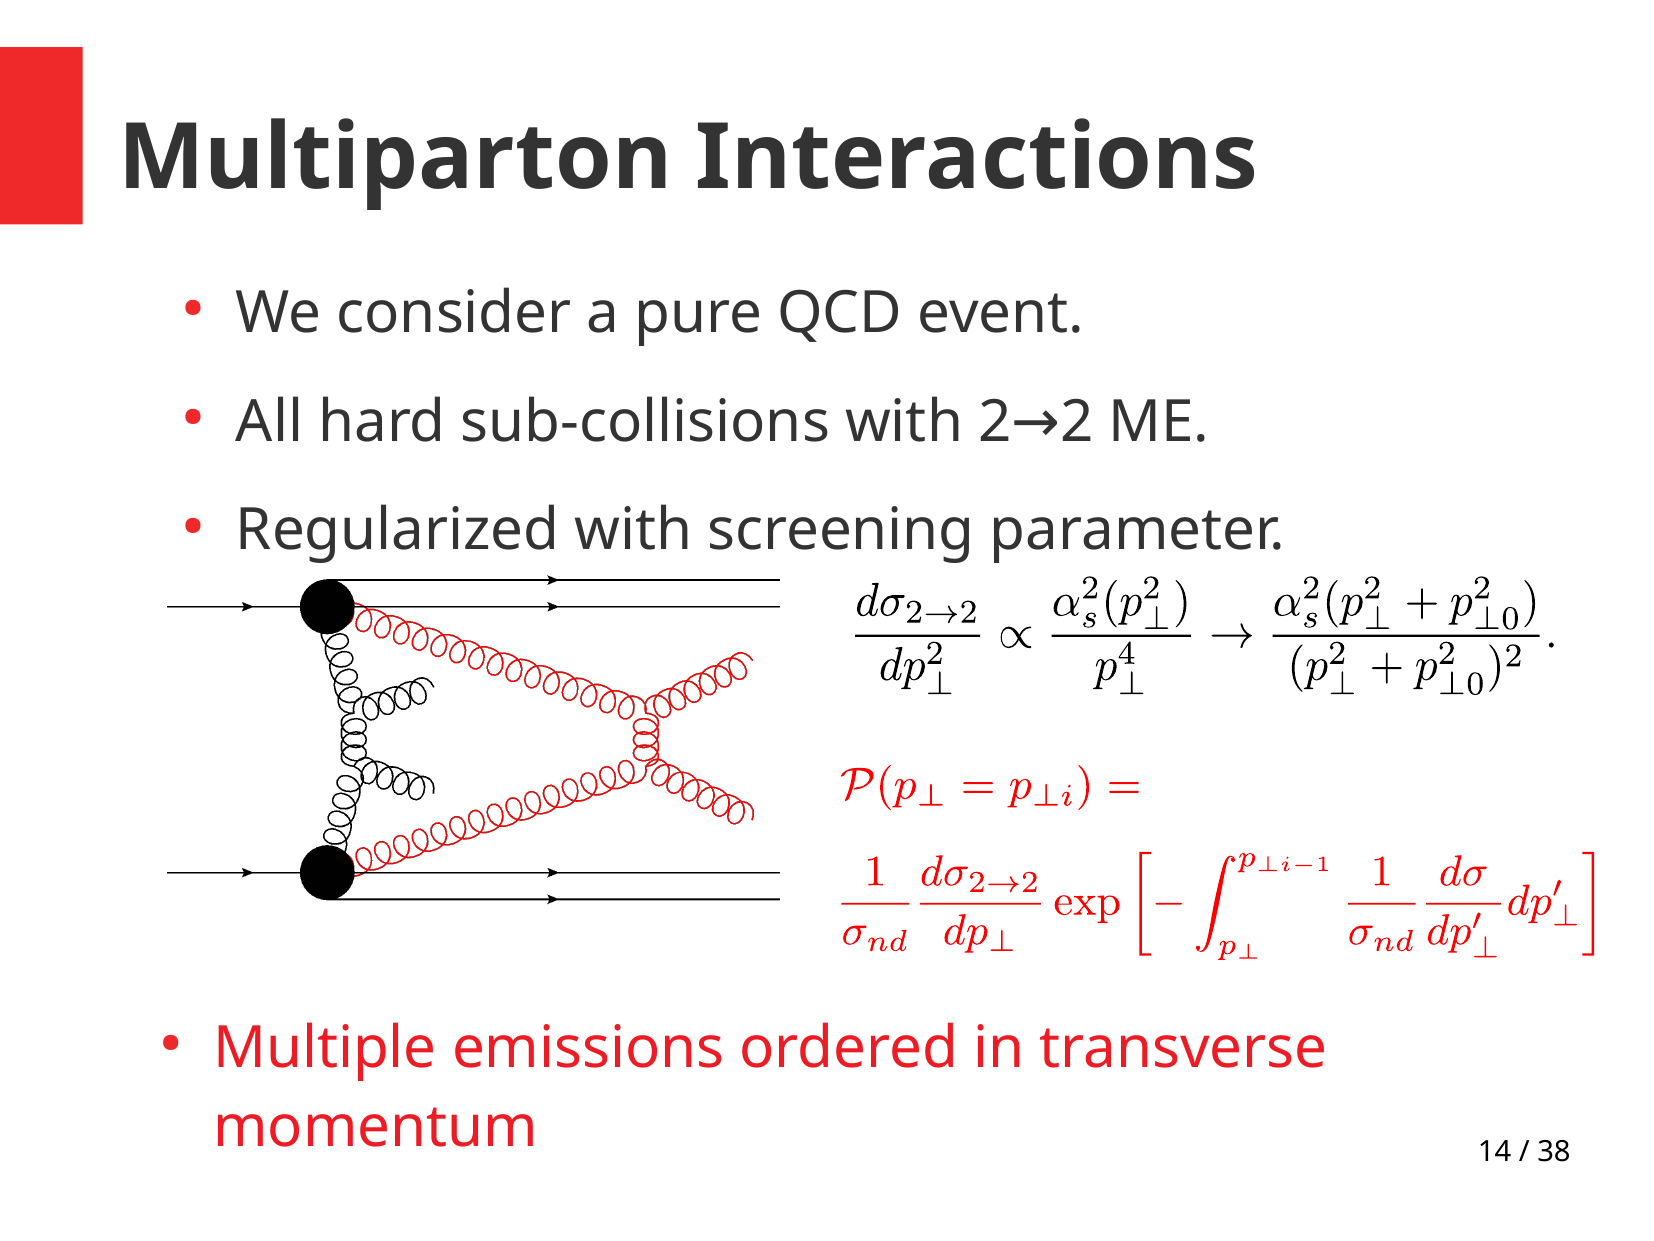

# Multiparton Interactions
We consider a pure QCD event.
All hard sub-collisions with 2→2 ME.
Regularized with screening parameter.
Multiple emissions ordered in transverse momentum
14